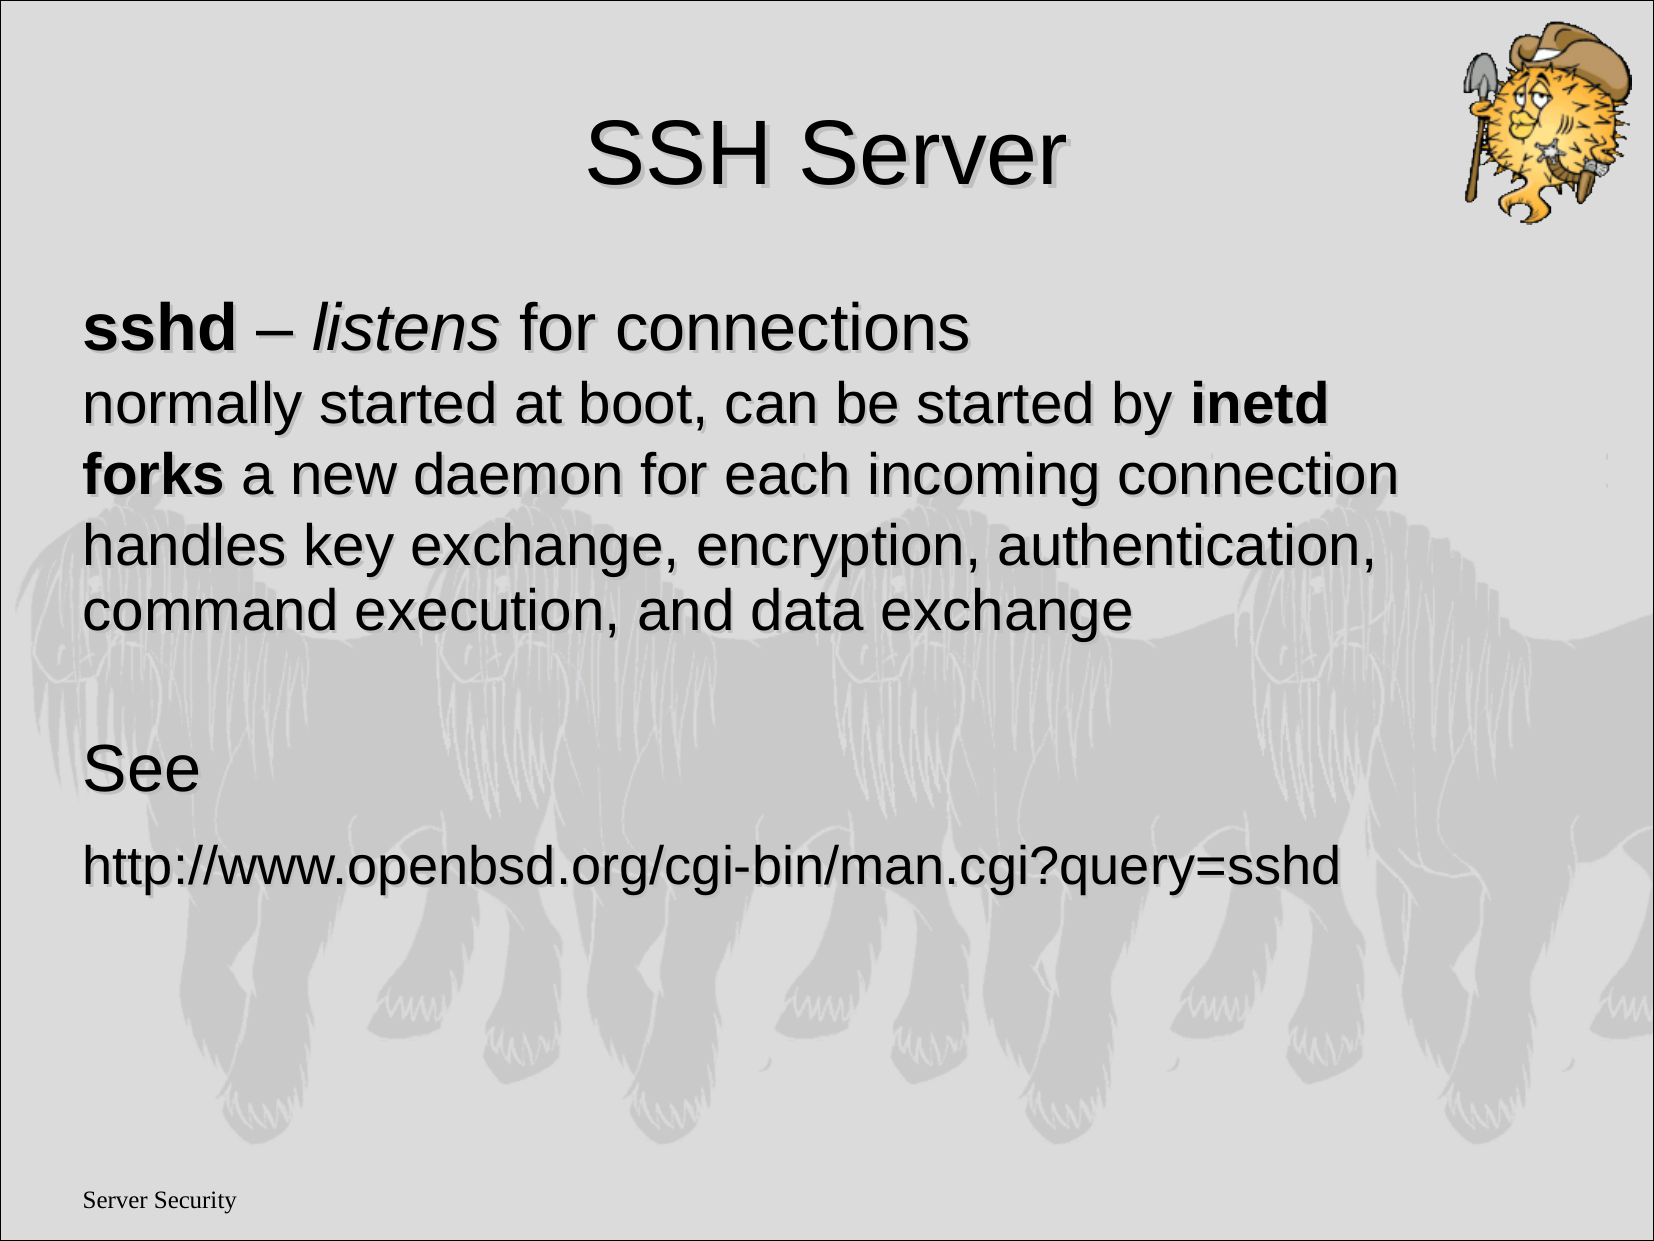

# SSH Server
sshd – listens for connections
normally started at boot, can be started by inetd
forks a new daemon for each incoming connection
handles key exchange, encryption, authentication, command execution, and data exchange
See
http://www.openbsd.org/cgi-bin/man.cgi?query=sshd